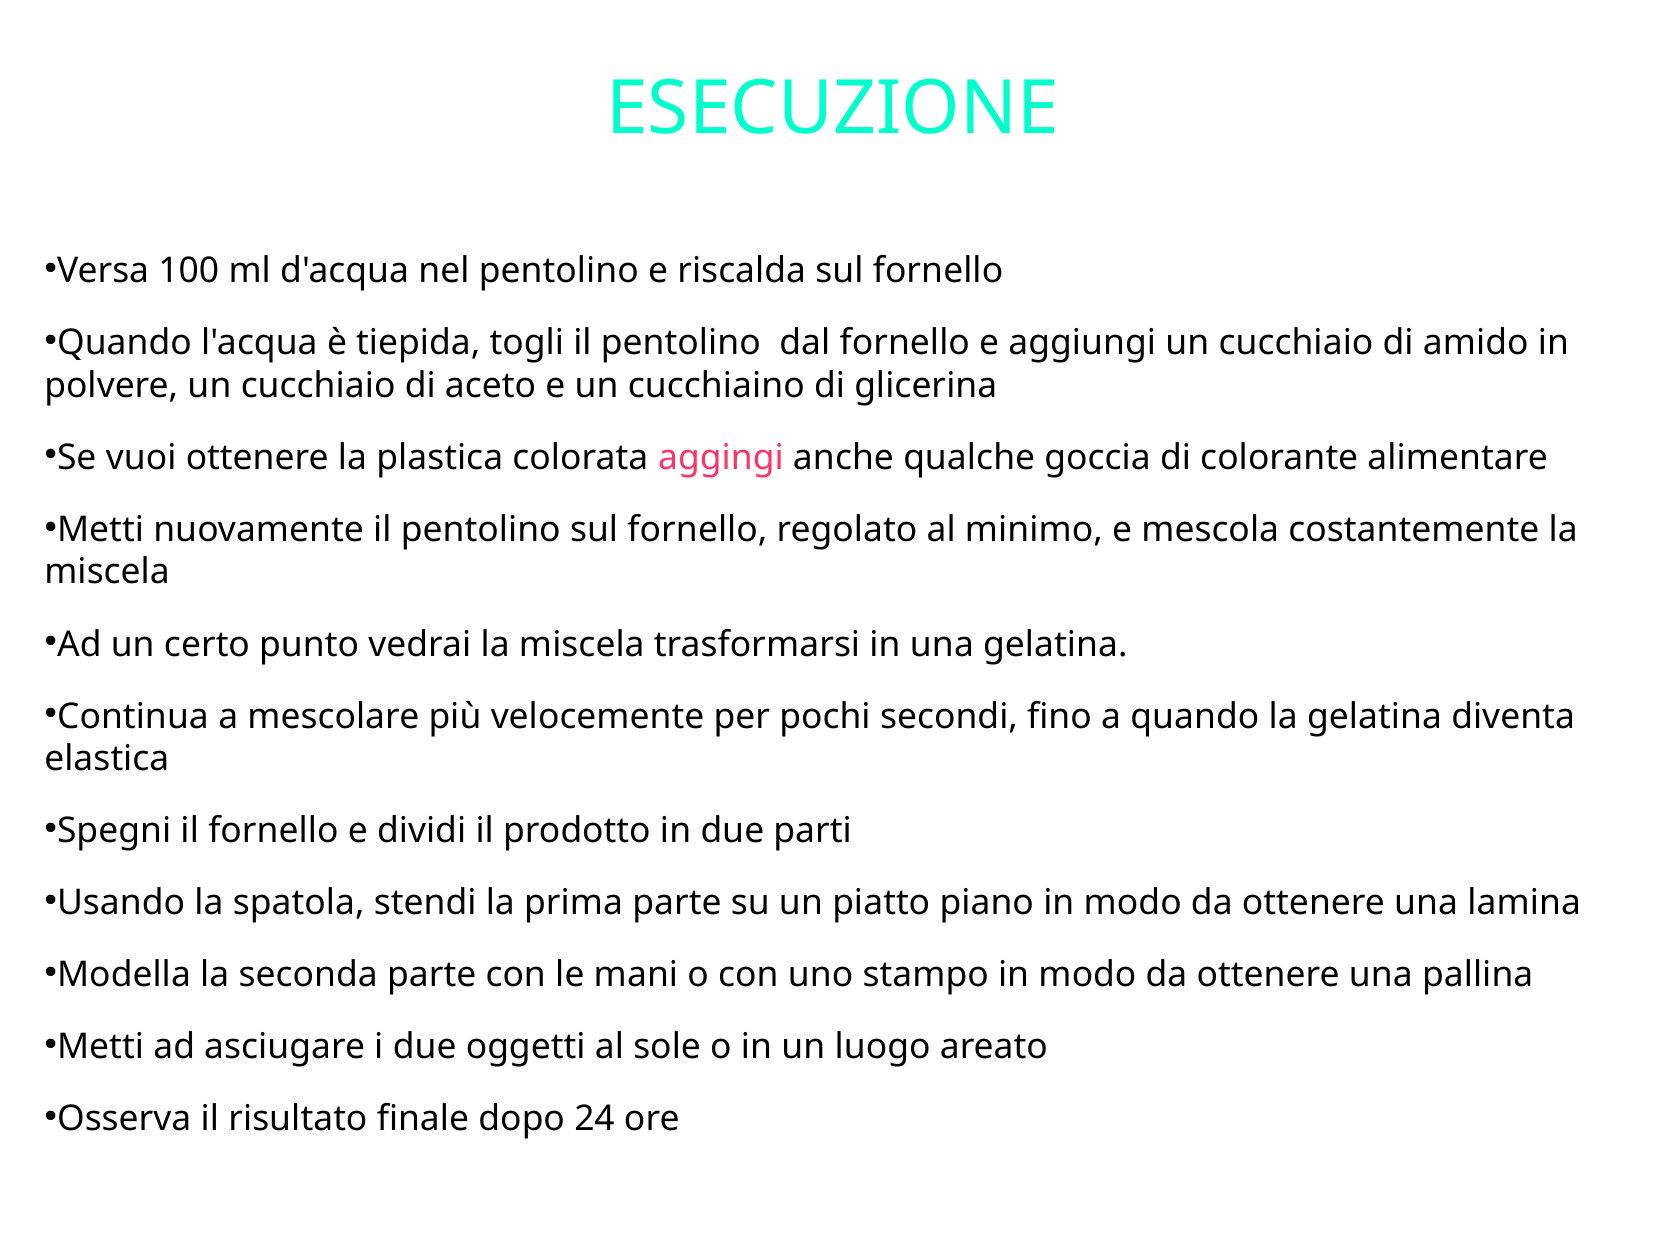

# ESECUZIONE
Versa 100 ml d'acqua nel pentolino e riscalda sul fornello
Quando l'acqua è tiepida, togli il pentolino dal fornello e aggiungi un cucchiaio di amido in polvere, un cucchiaio di aceto e un cucchiaino di glicerina
Se vuoi ottenere la plastica colorata aggingi anche qualche goccia di colorante alimentare
Metti nuovamente il pentolino sul fornello, regolato al minimo, e mescola costantemente la miscela
Ad un certo punto vedrai la miscela trasformarsi in una gelatina.
Continua a mescolare più velocemente per pochi secondi, fino a quando la gelatina diventa elastica
Spegni il fornello e dividi il prodotto in due parti
Usando la spatola, stendi la prima parte su un piatto piano in modo da ottenere una lamina
Modella la seconda parte con le mani o con uno stampo in modo da ottenere una pallina
Metti ad asciugare i due oggetti al sole o in un luogo areato
Osserva il risultato finale dopo 24 ore